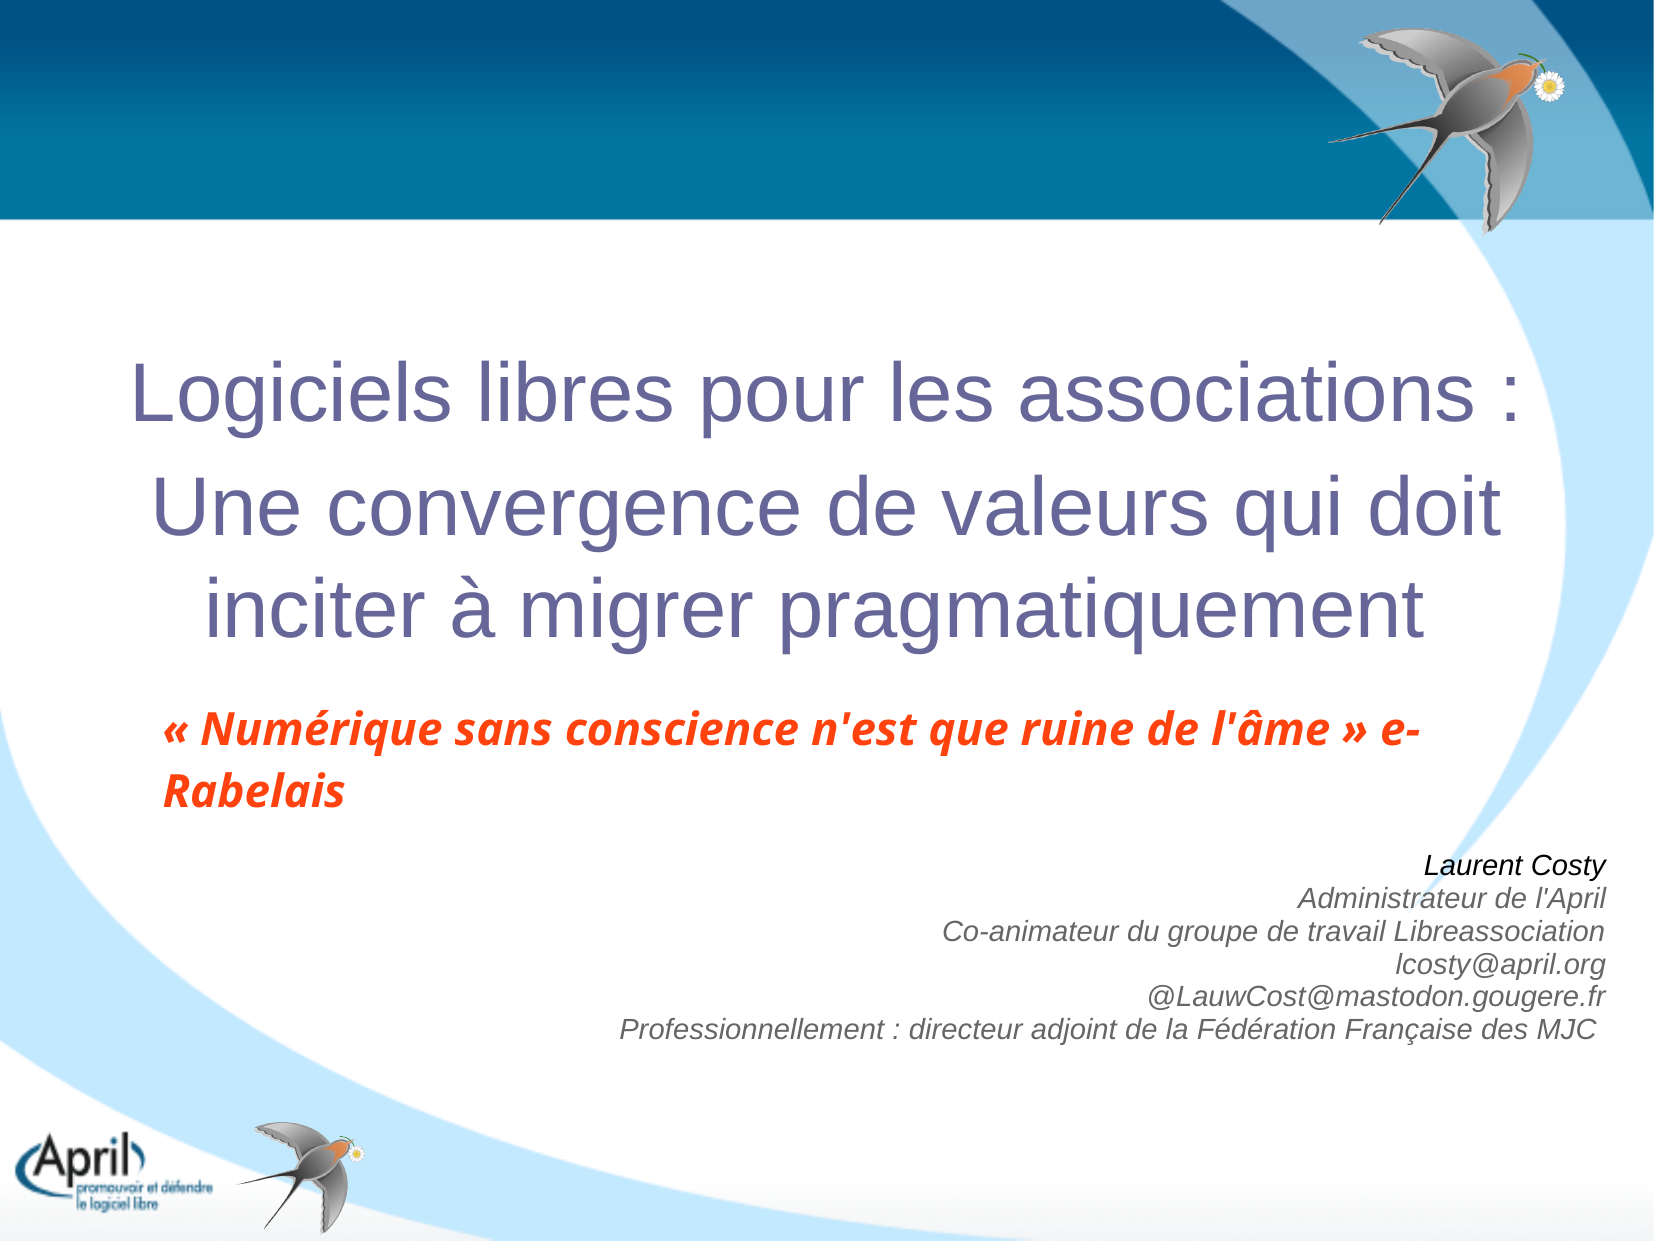

# Laurent Costy
Administrateur de l'April
Co-animateur du groupe de travail Libreassociation
lcosty@april.org
@LauwCost@mastodon.gougere.fr
Professionnellement : directeur adjoint de la Fédération Française des MJC
Logiciels libres pour les associations :
Une convergence de valeurs qui doit inciter à migrer pragmatiquement
« Numérique sans conscience n'est que ruine de l'âme » e-Rabelais